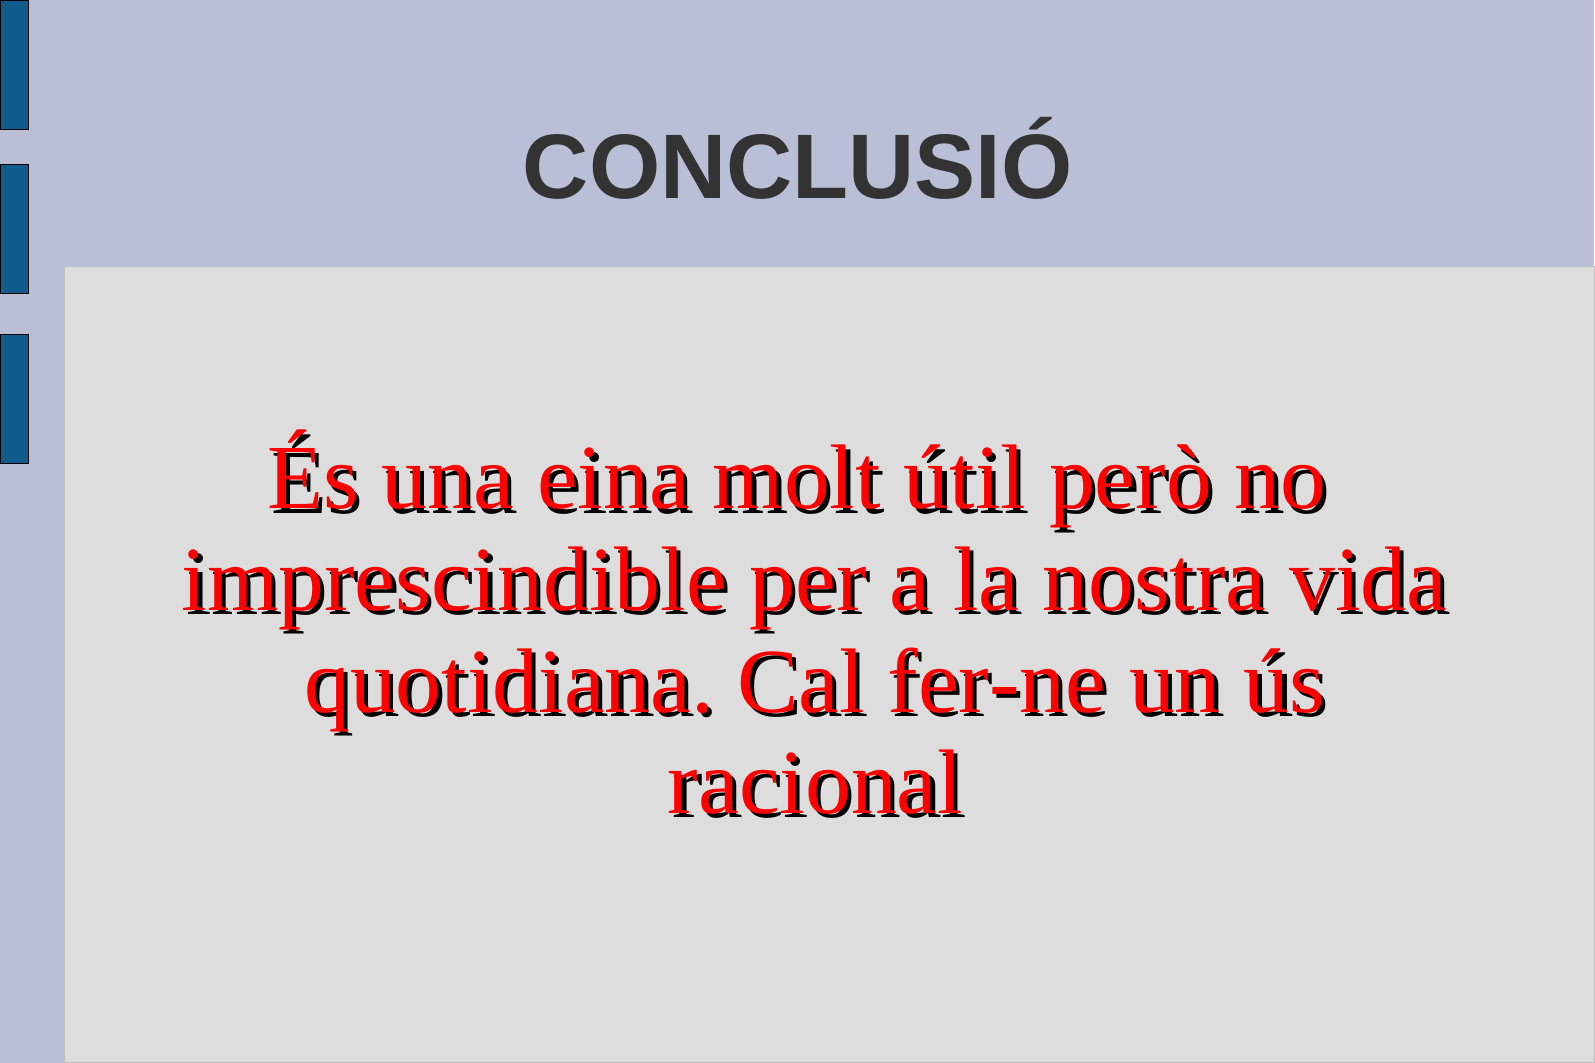

# CONCLUSIÓ
És una eina molt útil però no imprescindible per a la nostra vida quotidiana. Cal fer-ne un ús racional